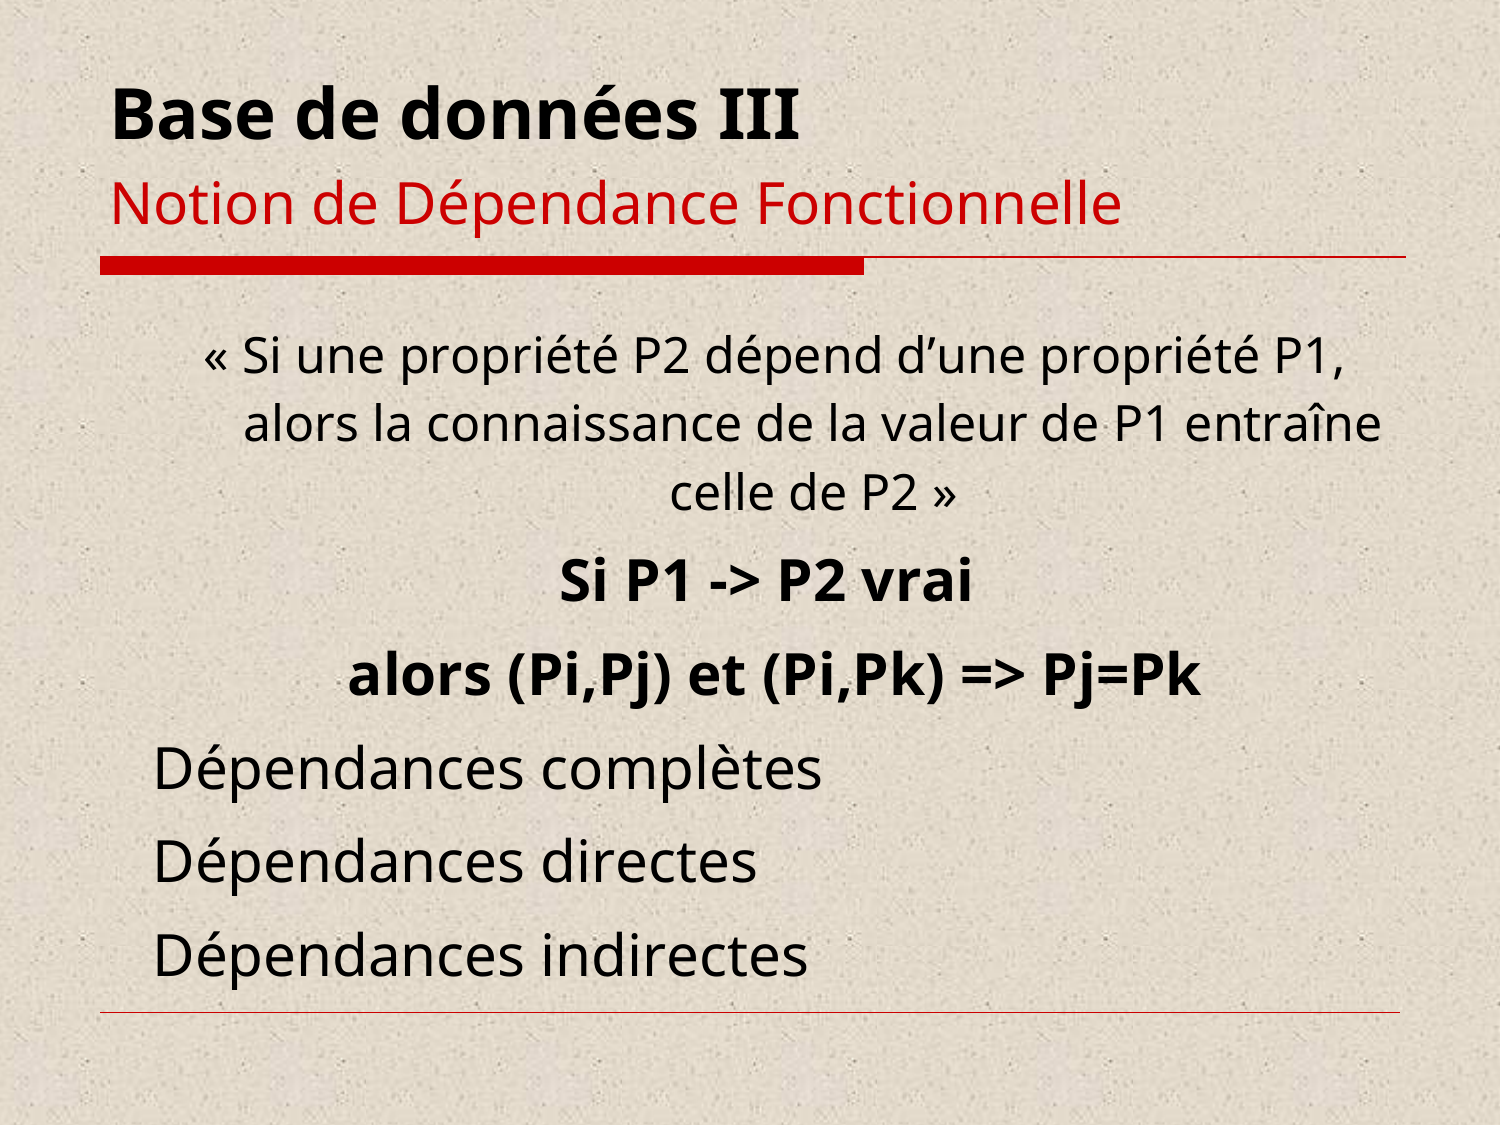

Base de données III
Notion de Dépendance Fonctionnelle
# « Si une propriété P2 dépend d’une propriété P1, alors la connaissance de la valeur de P1 entraîne celle de P2 »
Si P1 -> P2 vrai
alors (Pi,Pj) et (Pi,Pk) => Pj=Pk
Dépendances complètes
Dépendances directes
Dépendances indirectes